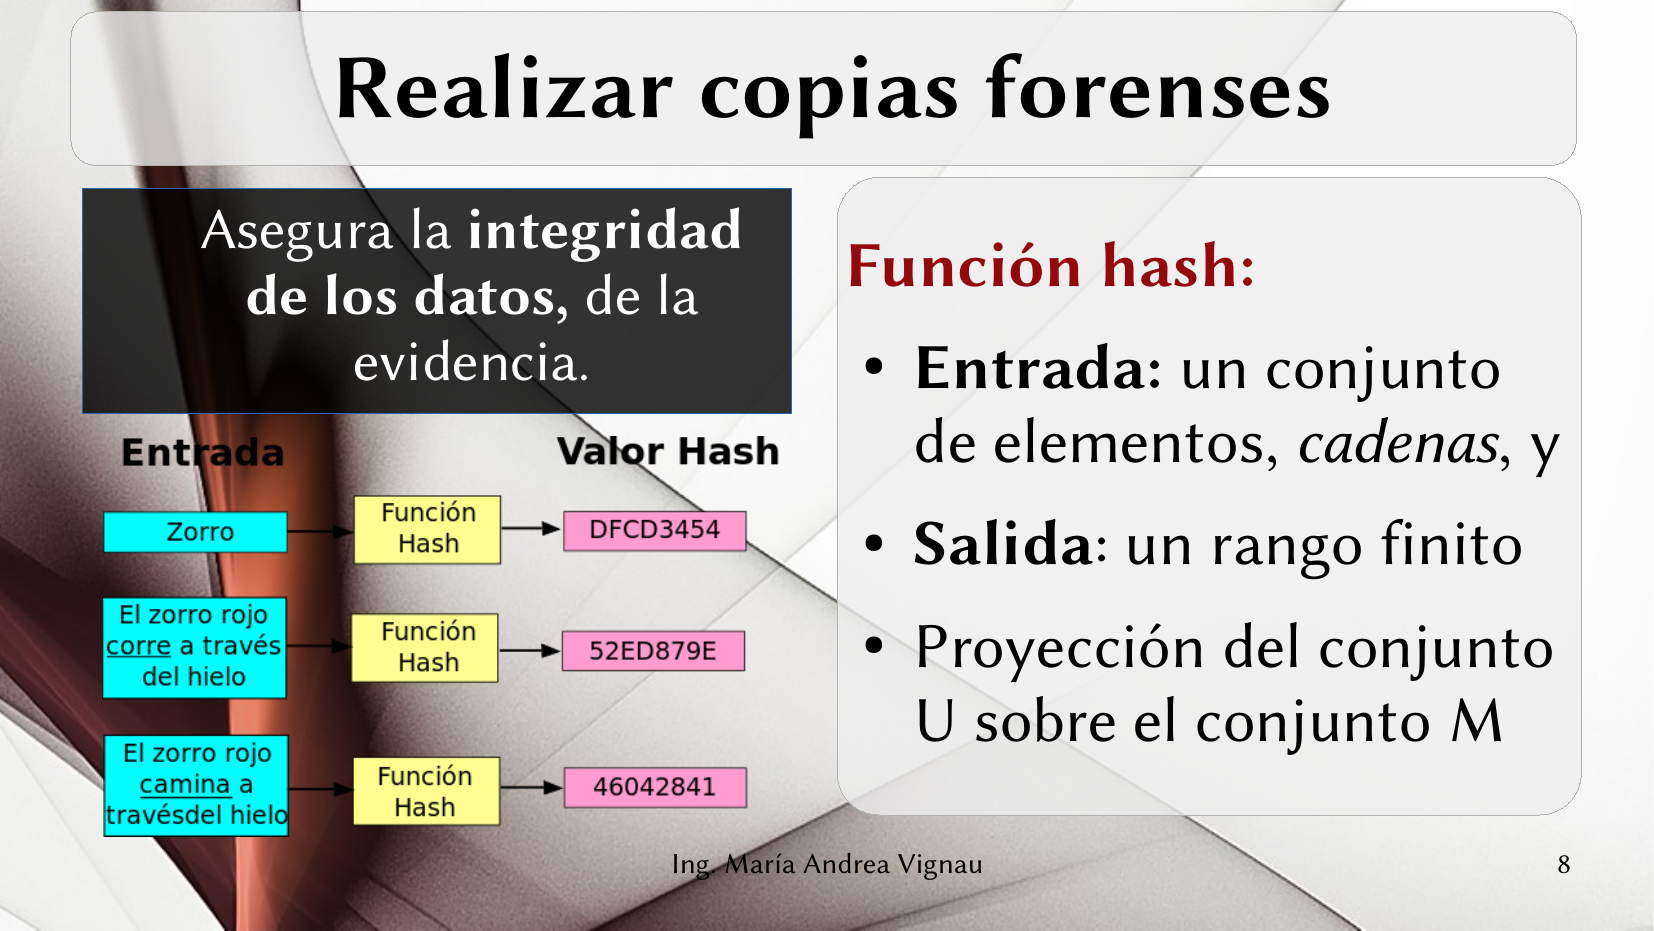

# Realizar copias forenses
Asegura la integridad de los datos, de la evidencia.
Función hash:
Entrada: un conjunto de elementos, cadenas, y
Salida: un rango finito
Proyección del conjunto U sobre el conjunto M
Ing. María Andrea Vignau
8